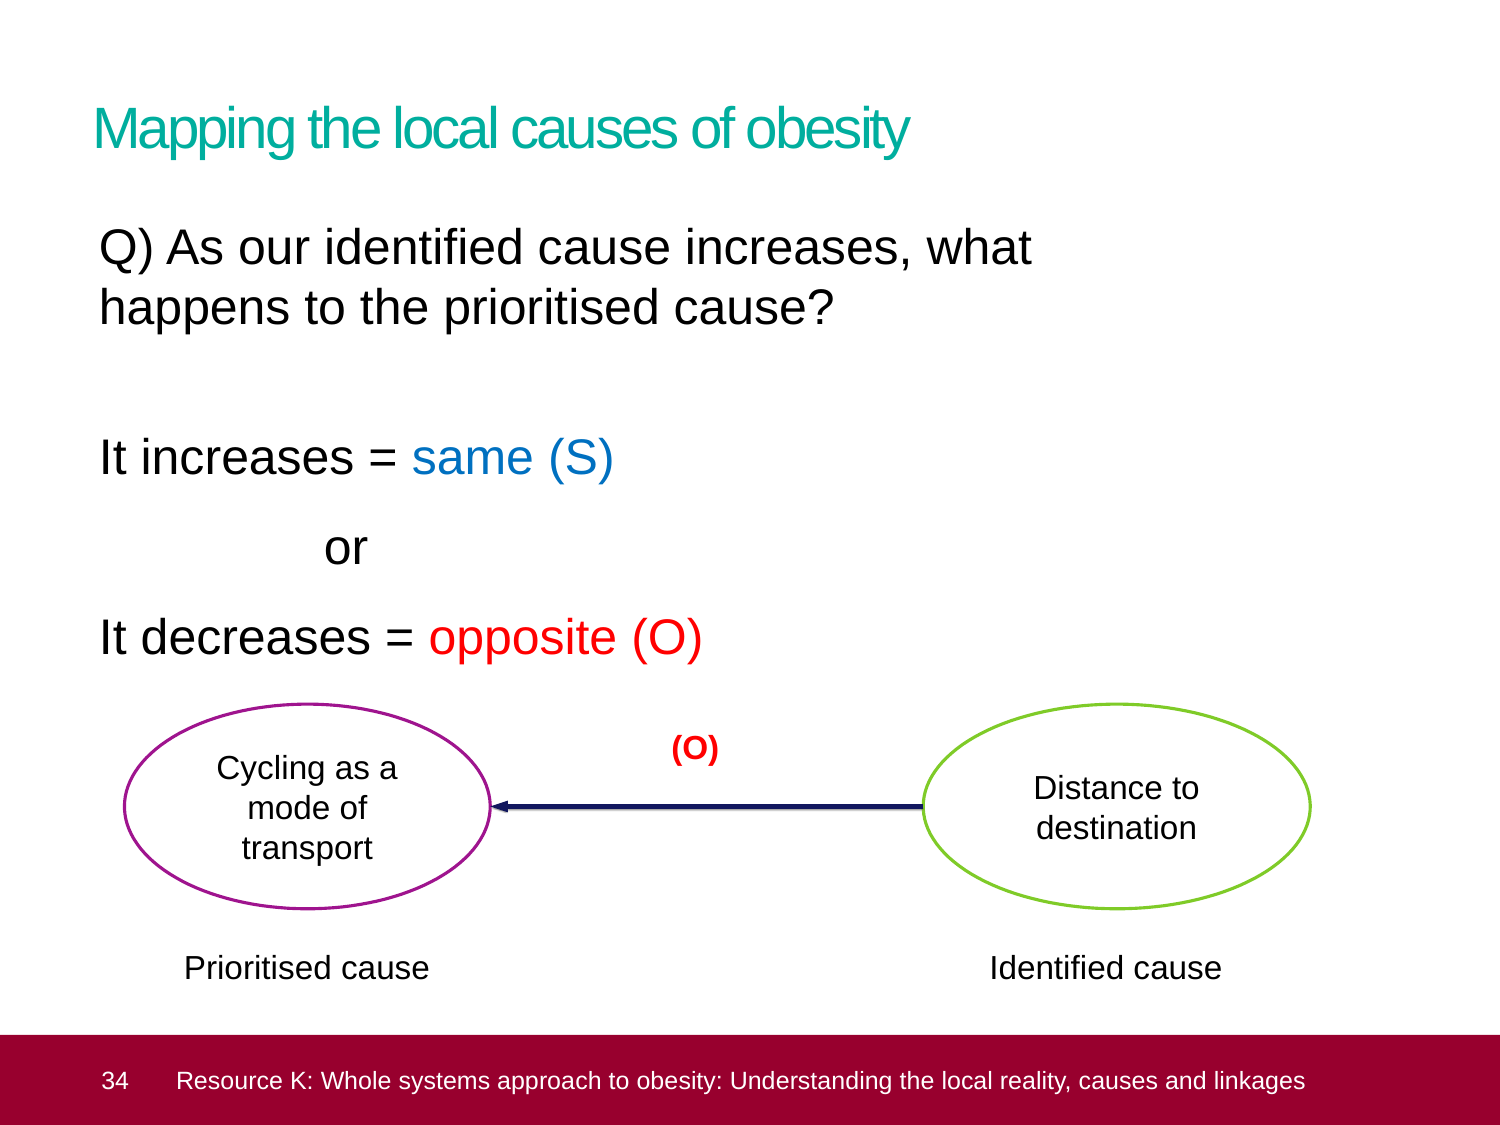

# Mapping the local causes of obesity
Q) As our identified cause increases, what happens to the prioritised cause?
It increases = same (S)
			or
It decreases = opposite (O)
Cycling as a mode of transport
Distance to destination
(O)
Prioritised cause
Identified cause
 34
Resource K: Whole systems approach to obesity: Understanding the local reality, causes and linkages